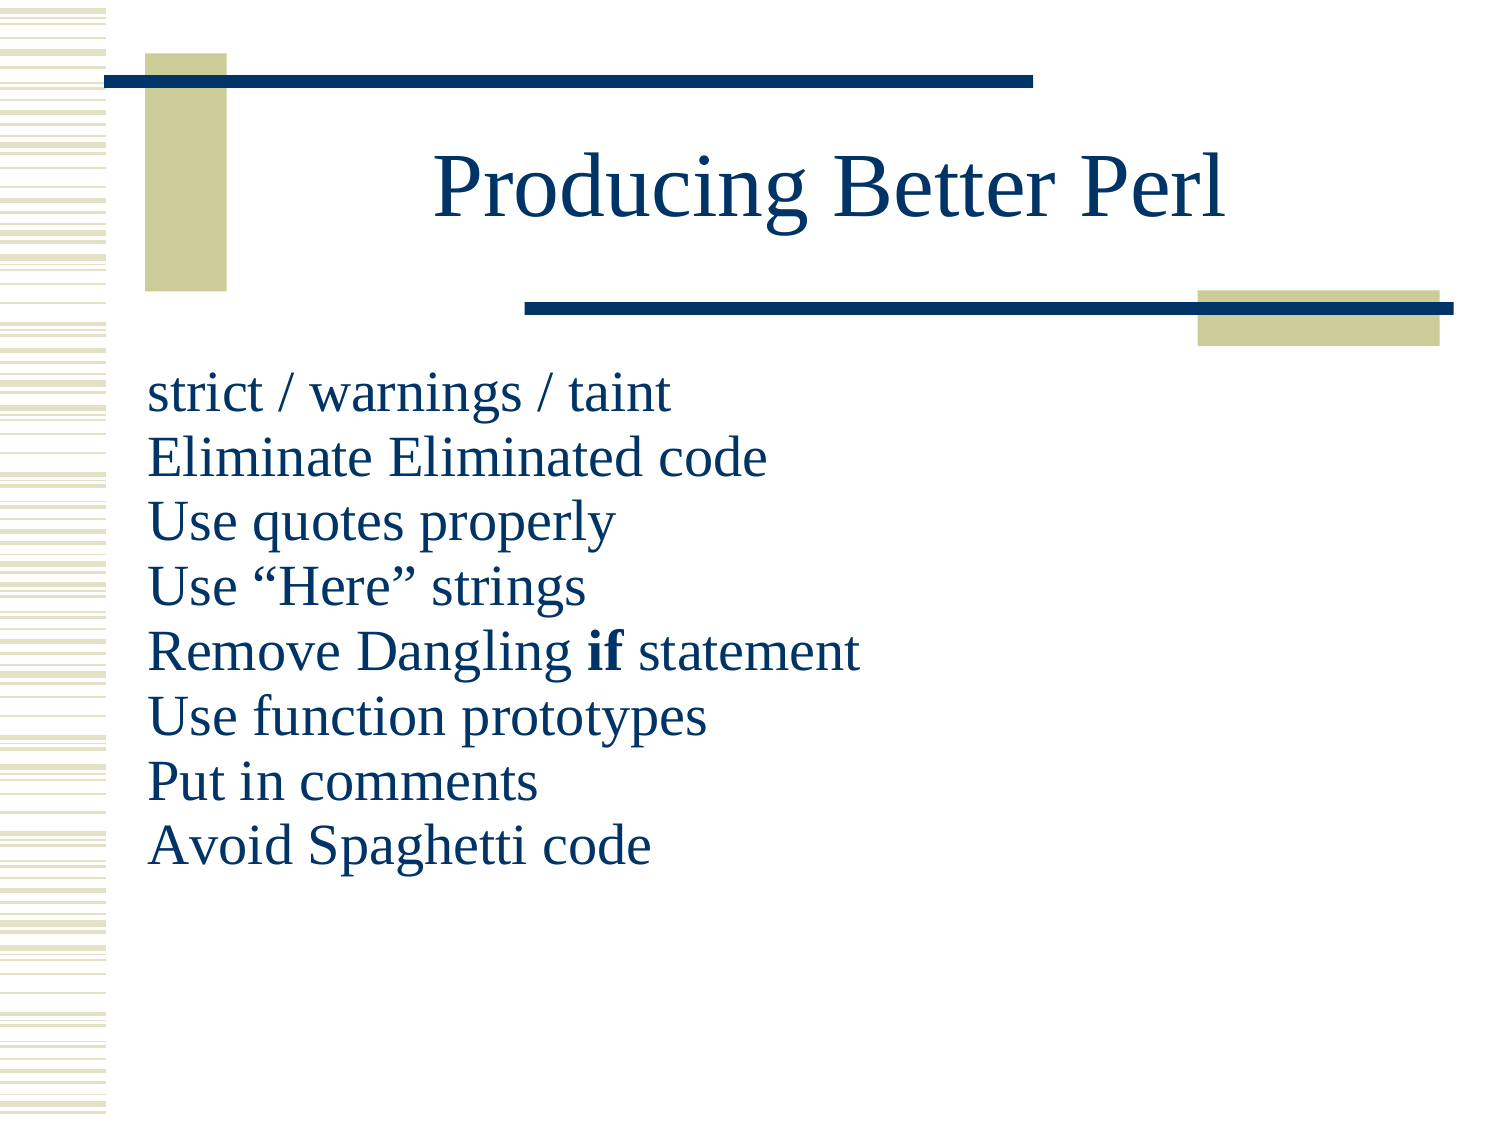

# Producing Better Perl
strict / warnings / taint
Eliminate Eliminated code
Use quotes properly
Use “Here” strings
Remove Dangling if statement
Use function prototypes
Put in comments
Avoid Spaghetti code